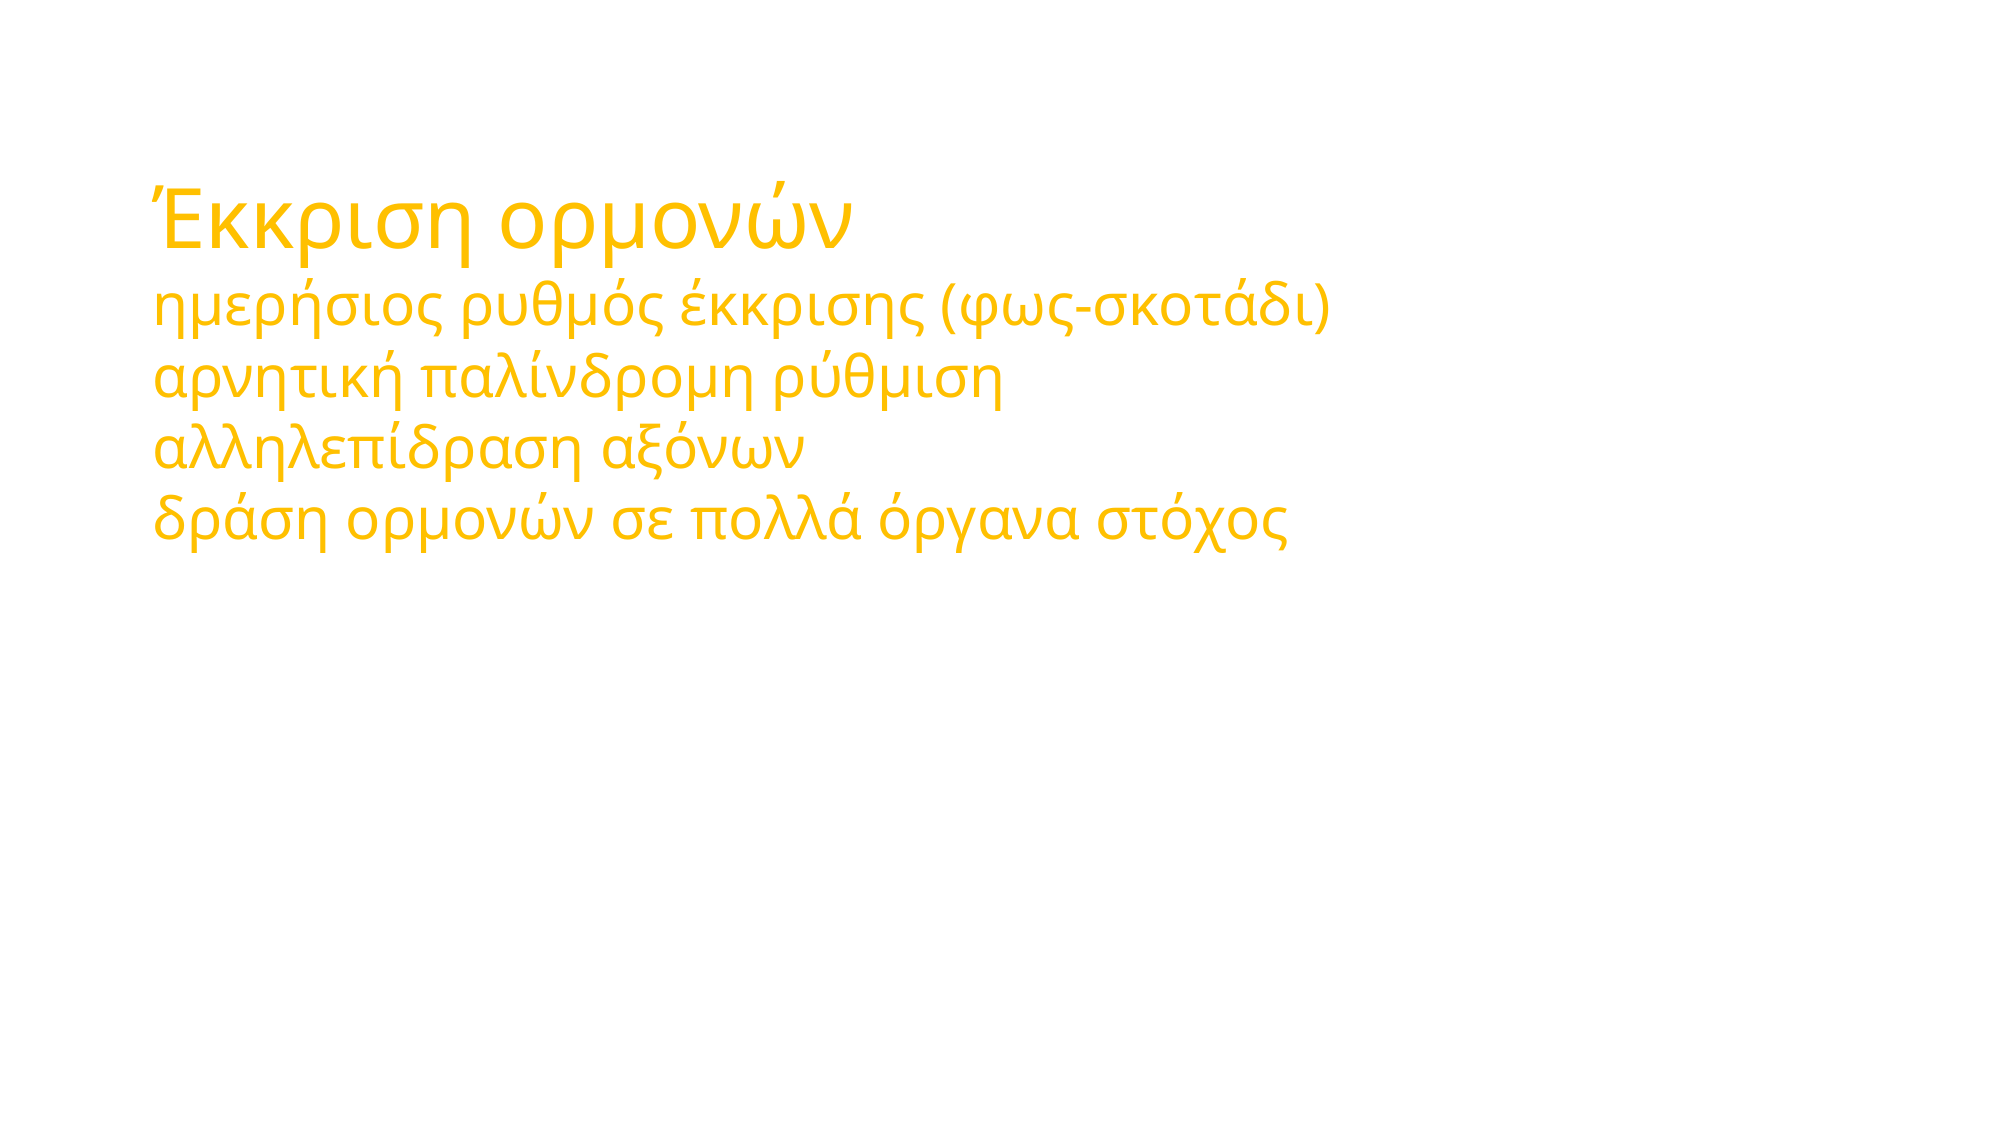

# Έκκριση ορμονών ημερήσιος ρυθμός έκκρισης (φως-σκοτάδι) αρνητική παλίνδρομη ρύθμιση αλληλεπίδραση αξόνων δράση ορμονών σε πολλά όργανα στόχος